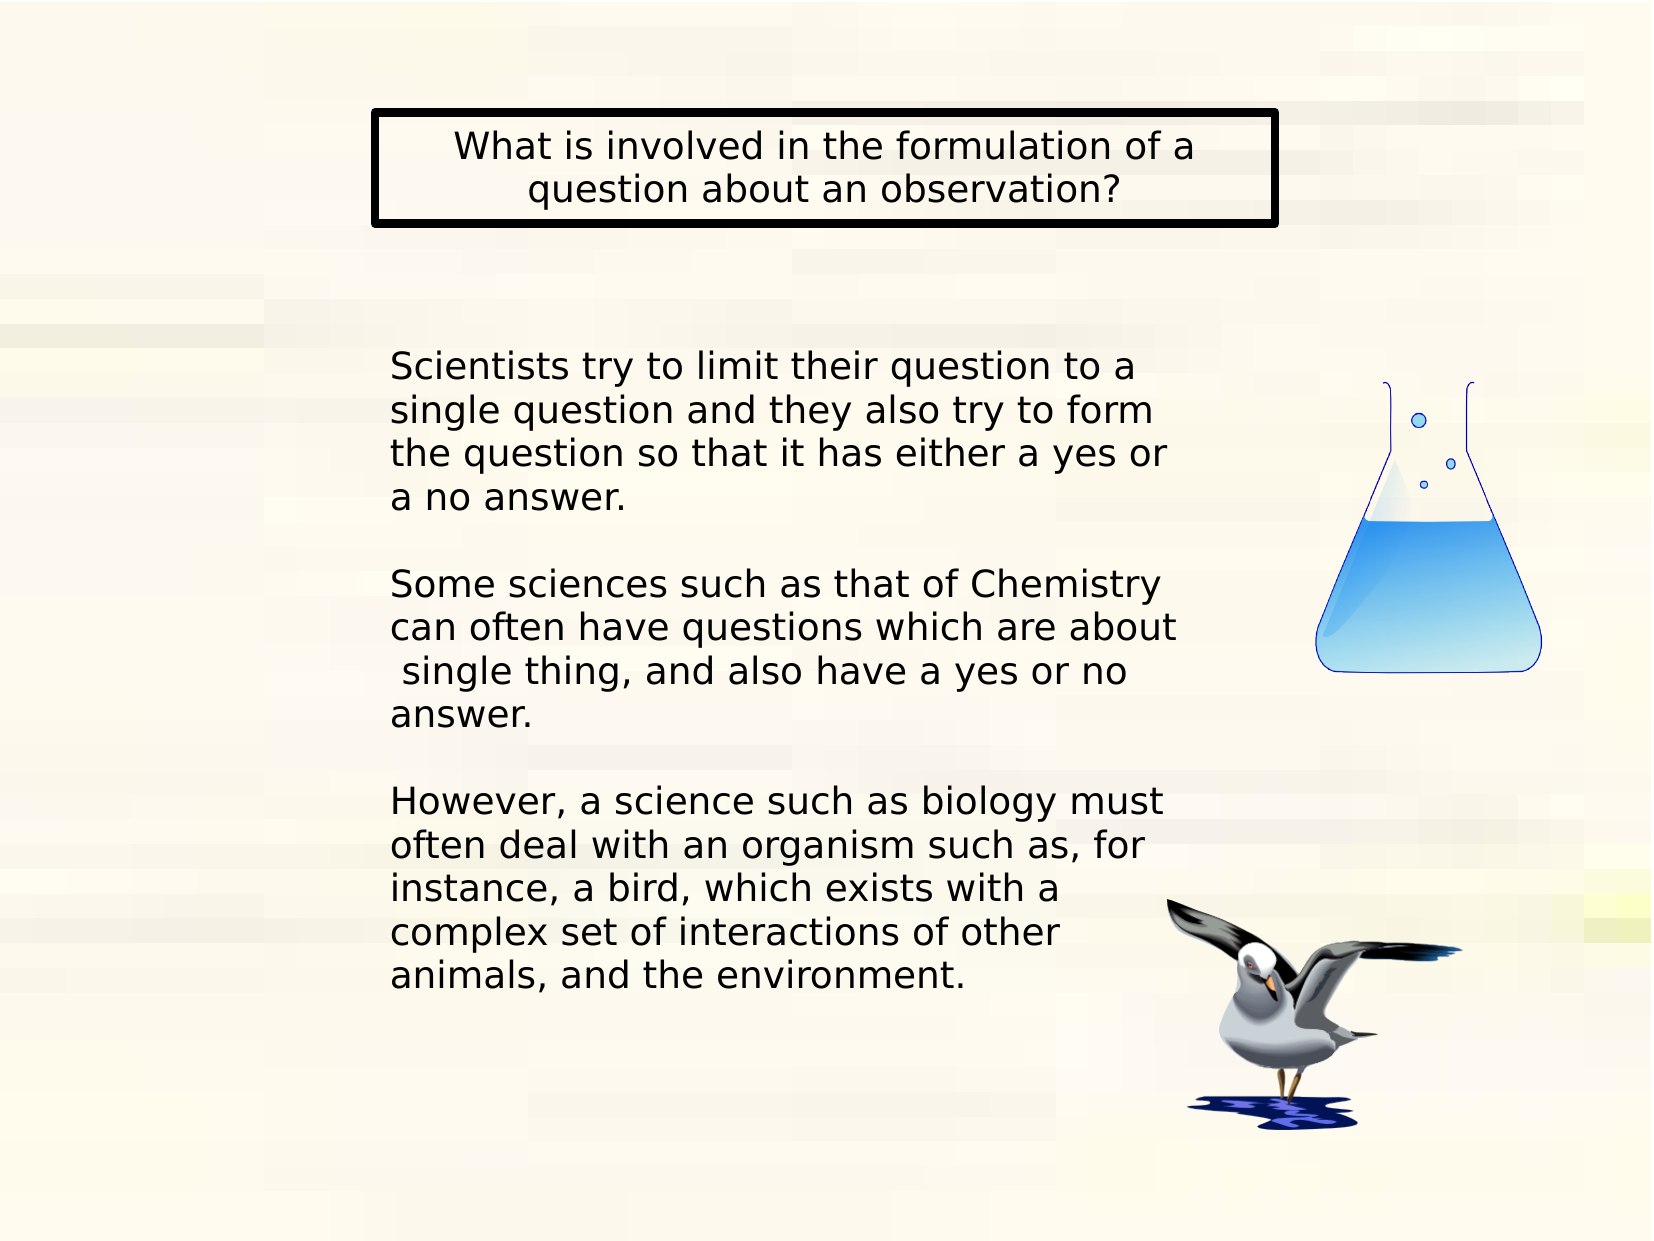

What is involved in the formulation of a question about an observation?
Scientists try to limit their question to a single question and they also try to form the question so that it has either a yes or a no answer.
Some sciences such as that of Chemistry can often have questions which are about single thing, and also have a yes or no answer.
However, a science such as biology must often deal with an organism such as, for instance, a bird, which exists with a complex set of interactions of other animals, and the environment.